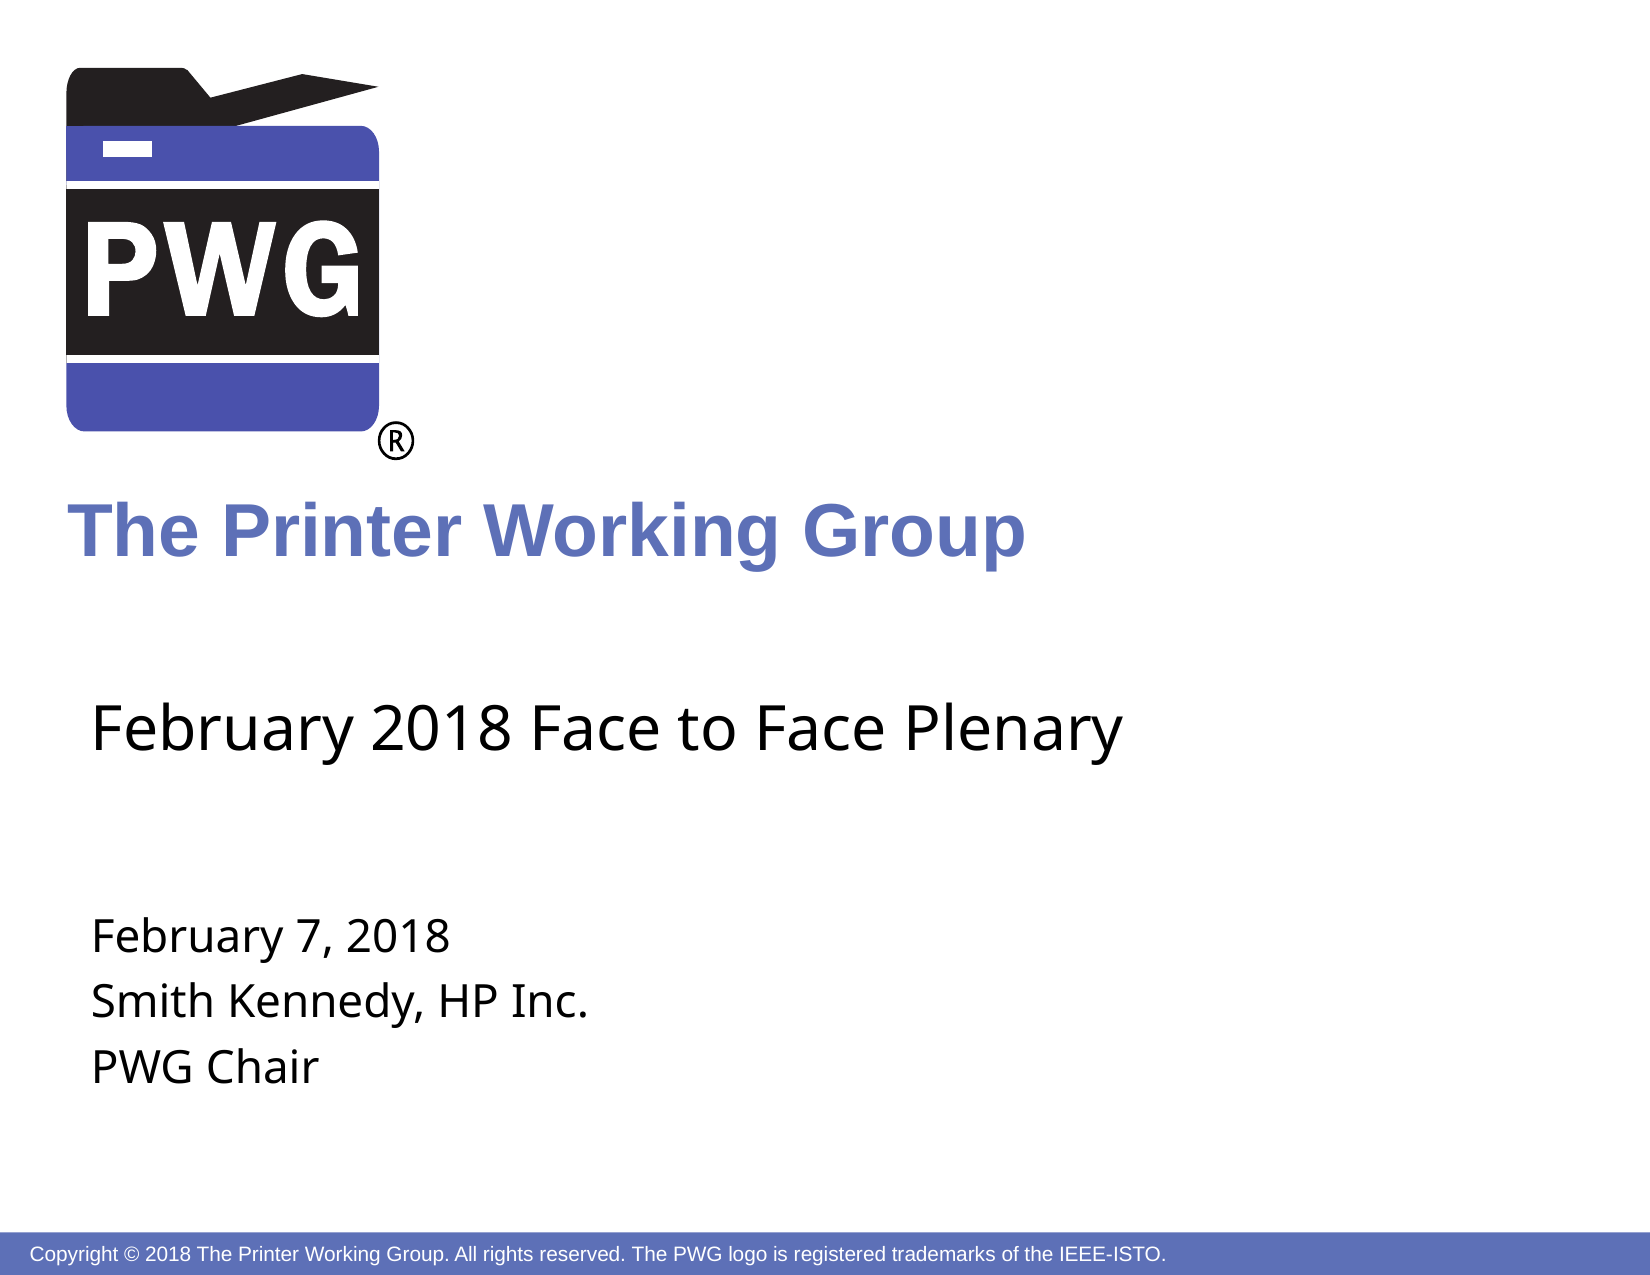

# February 2018 Face to Face Plenary
February 7, 2018
Smith Kennedy, HP Inc.
PWG Chair